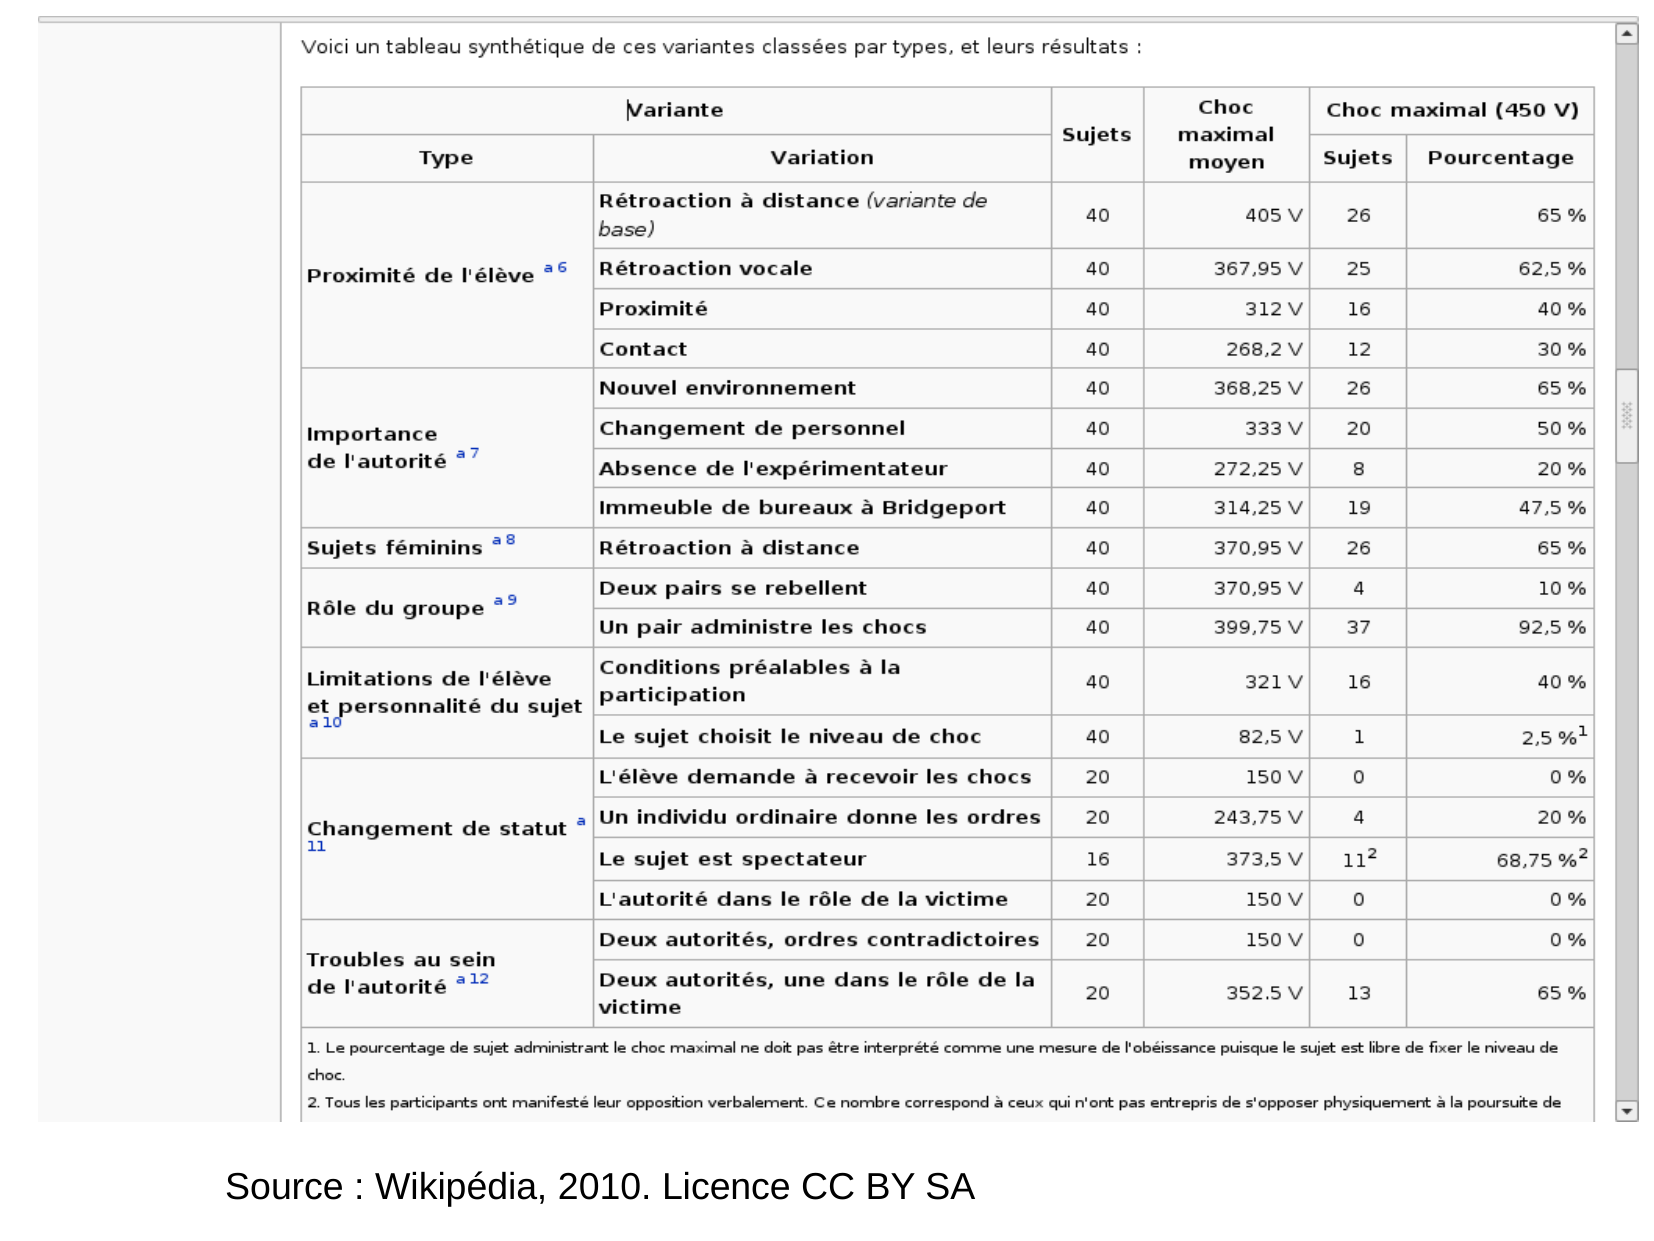

| Source : Wikipédia, 2010. Licence CC BY SA |
| --- |